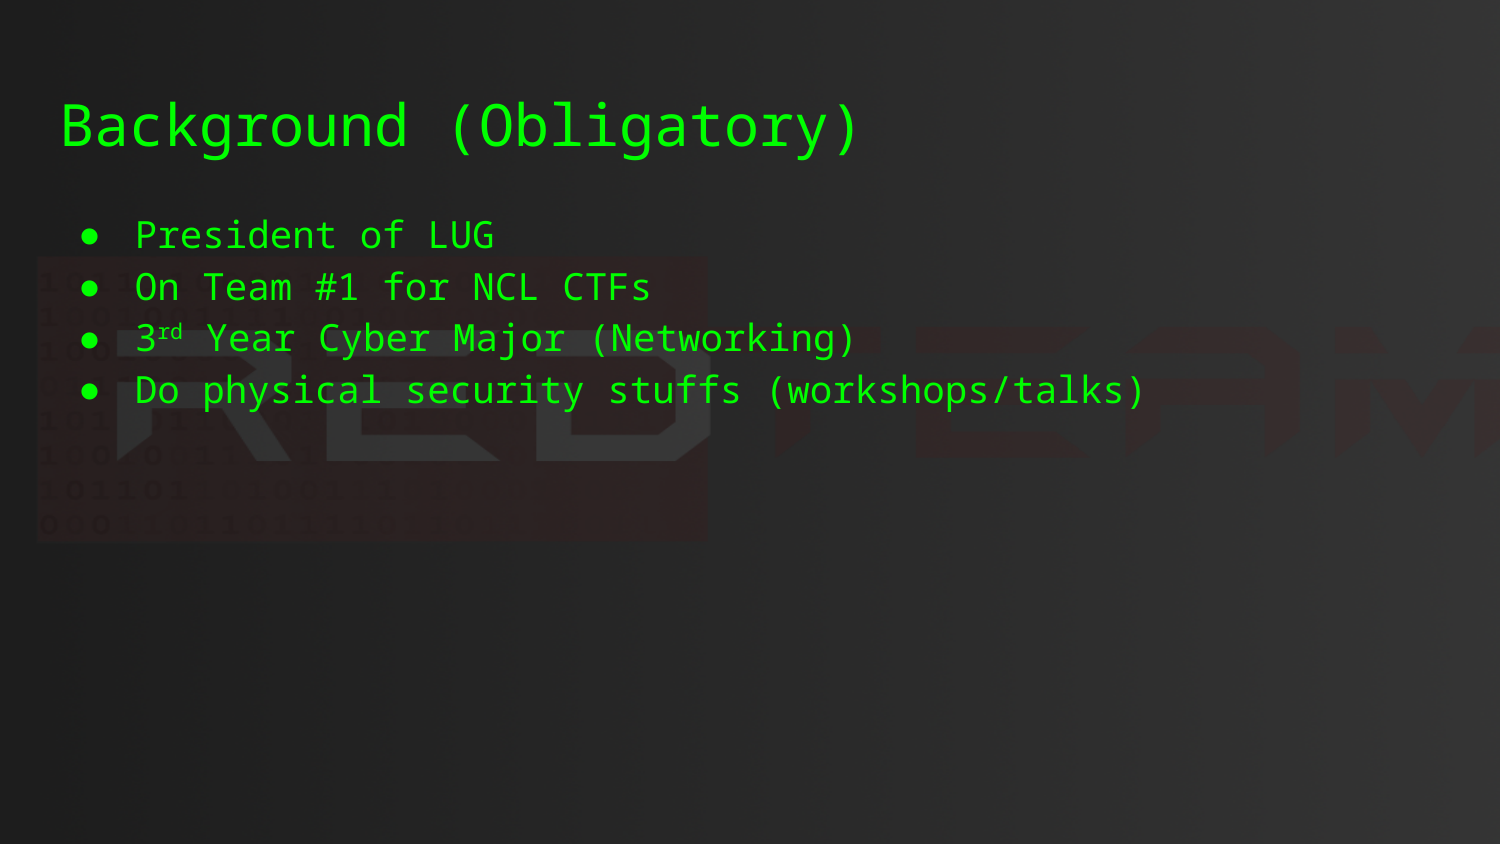

# Background (Obligatory)
President of LUG
On Team #1 for NCL CTFs
3rd Year Cyber Major (Networking)
Do physical security stuffs (workshops/talks)